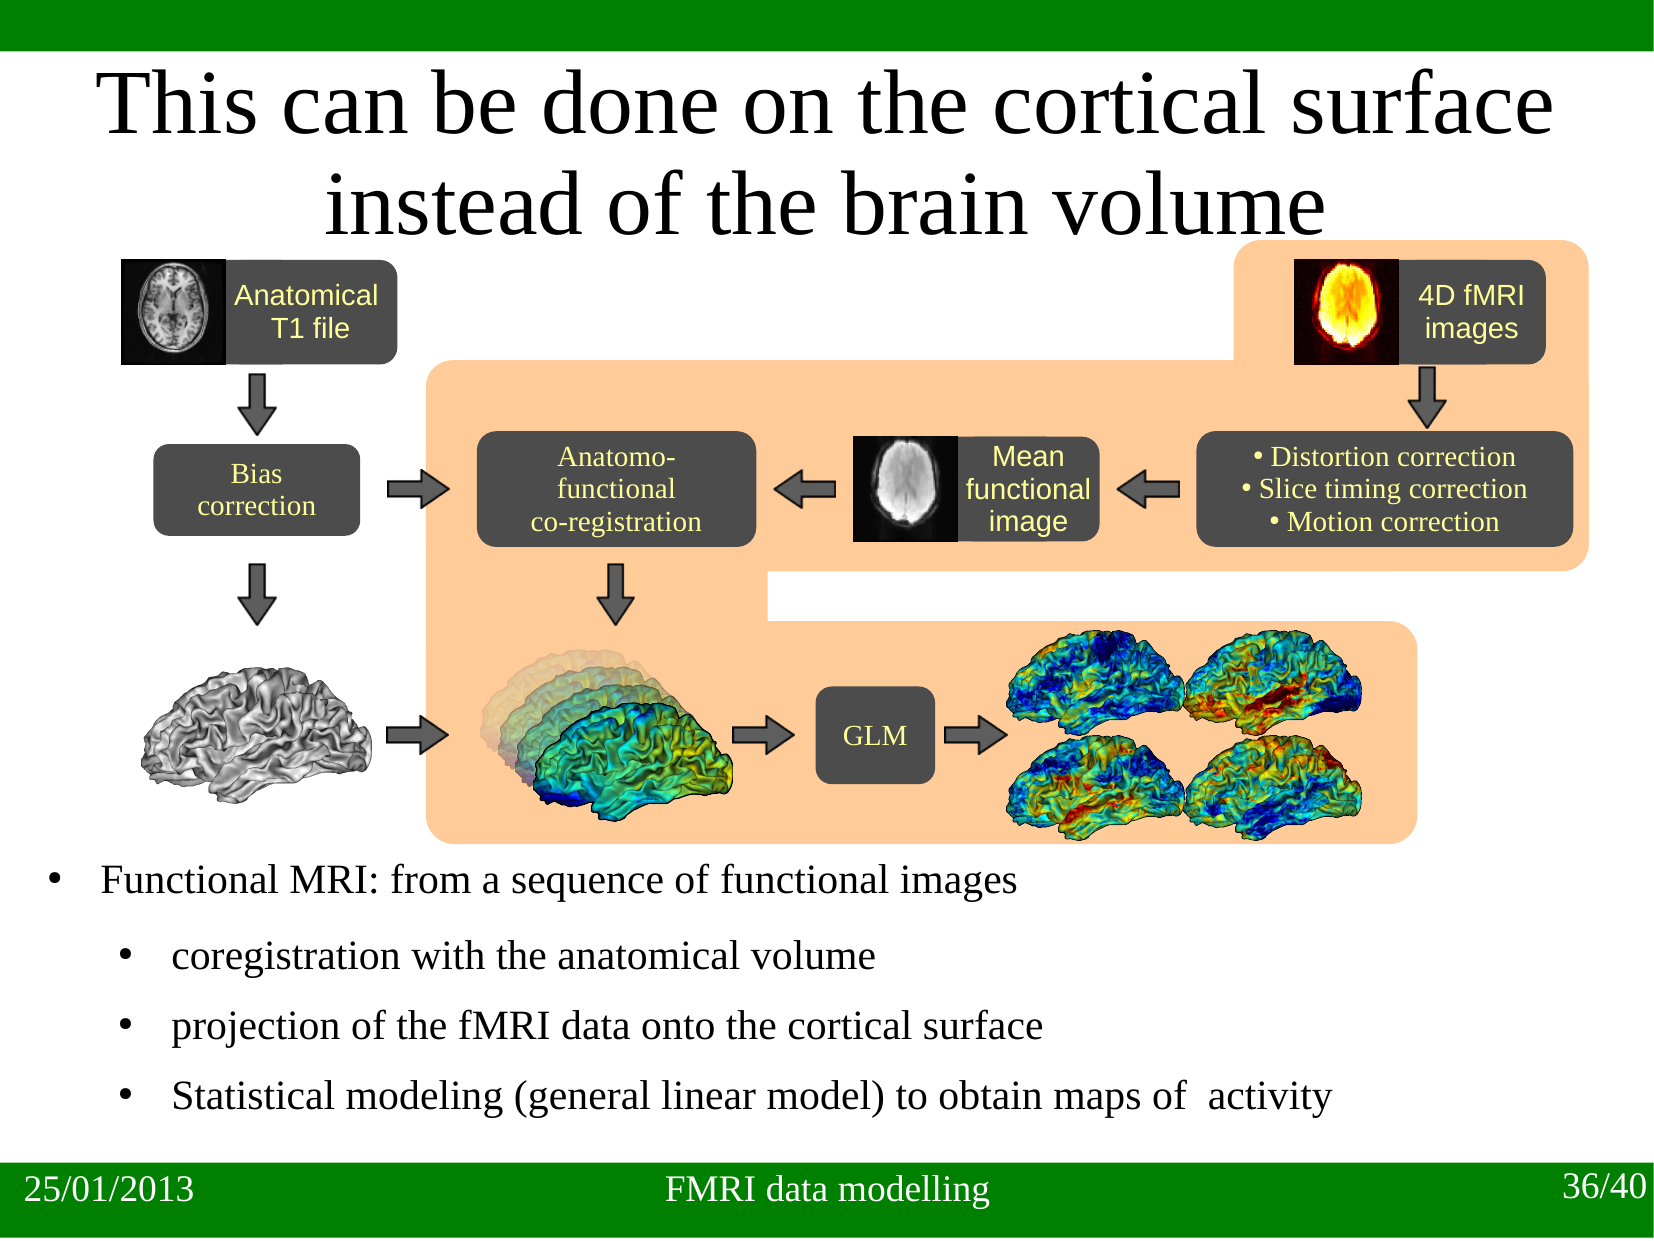

# This can be done on the cortical surface instead of the brain volume
Anatomical
T1 file
4D fMRI
images
 Distortion correction
 Slice timing correction
 Motion correction
Anatomo-
functional
co-registration
Mean
functional
image
Bias
correction
GLM
Functional MRI: from a sequence of functional images
coregistration with the anatomical volume
projection of the fMRI data onto the cortical surface
Statistical modeling (general linear model) to obtain maps of activity
36